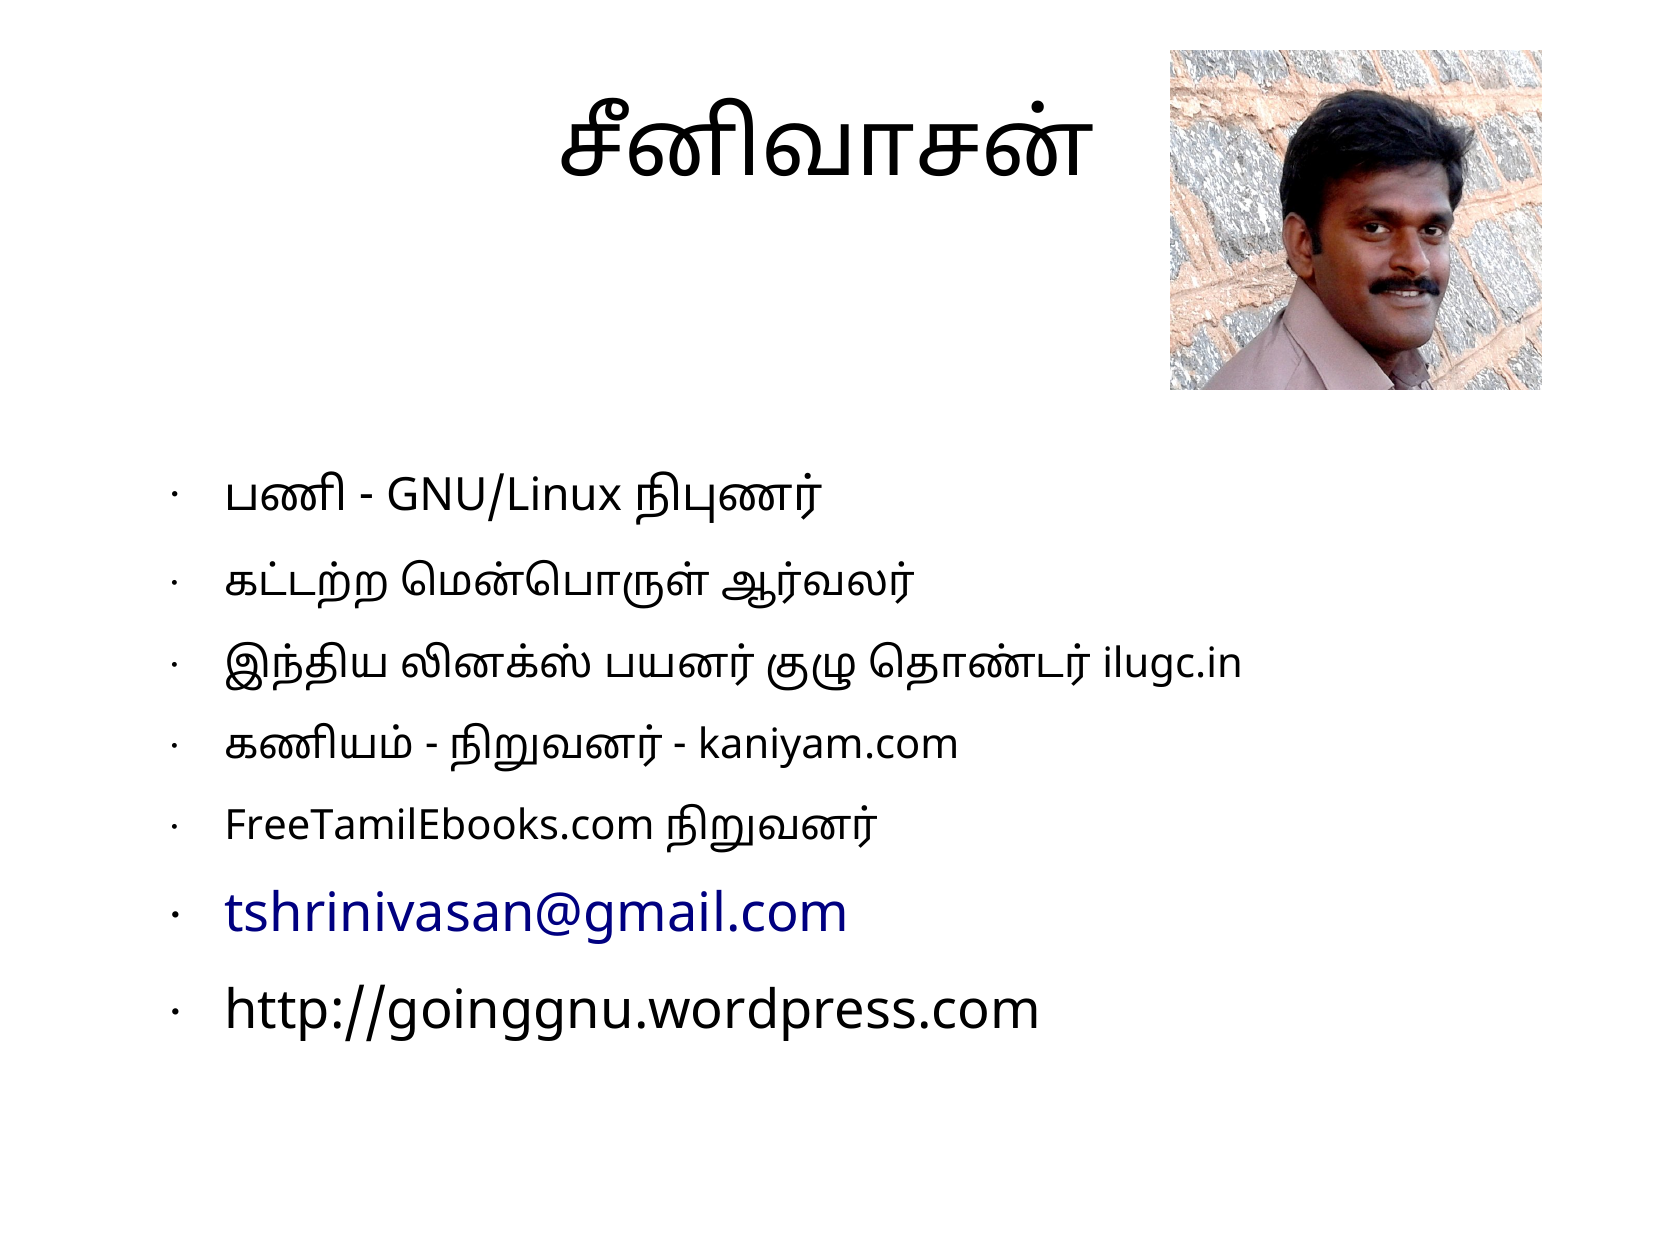

# சீனிவாசன்
பணி - GNU/Linux நிபுணர்
கட்டற்ற மென்பொருள் ஆர்வலர்
இந்திய லினக்ஸ் பயனர் குழு தொண்டர் ilugc.in
கணியம் - நிறுவனர் - kaniyam.com
FreeTamilEbooks.com நிறுவனர்
tshrinivasan@gmail.com
http://goinggnu.wordpress.com